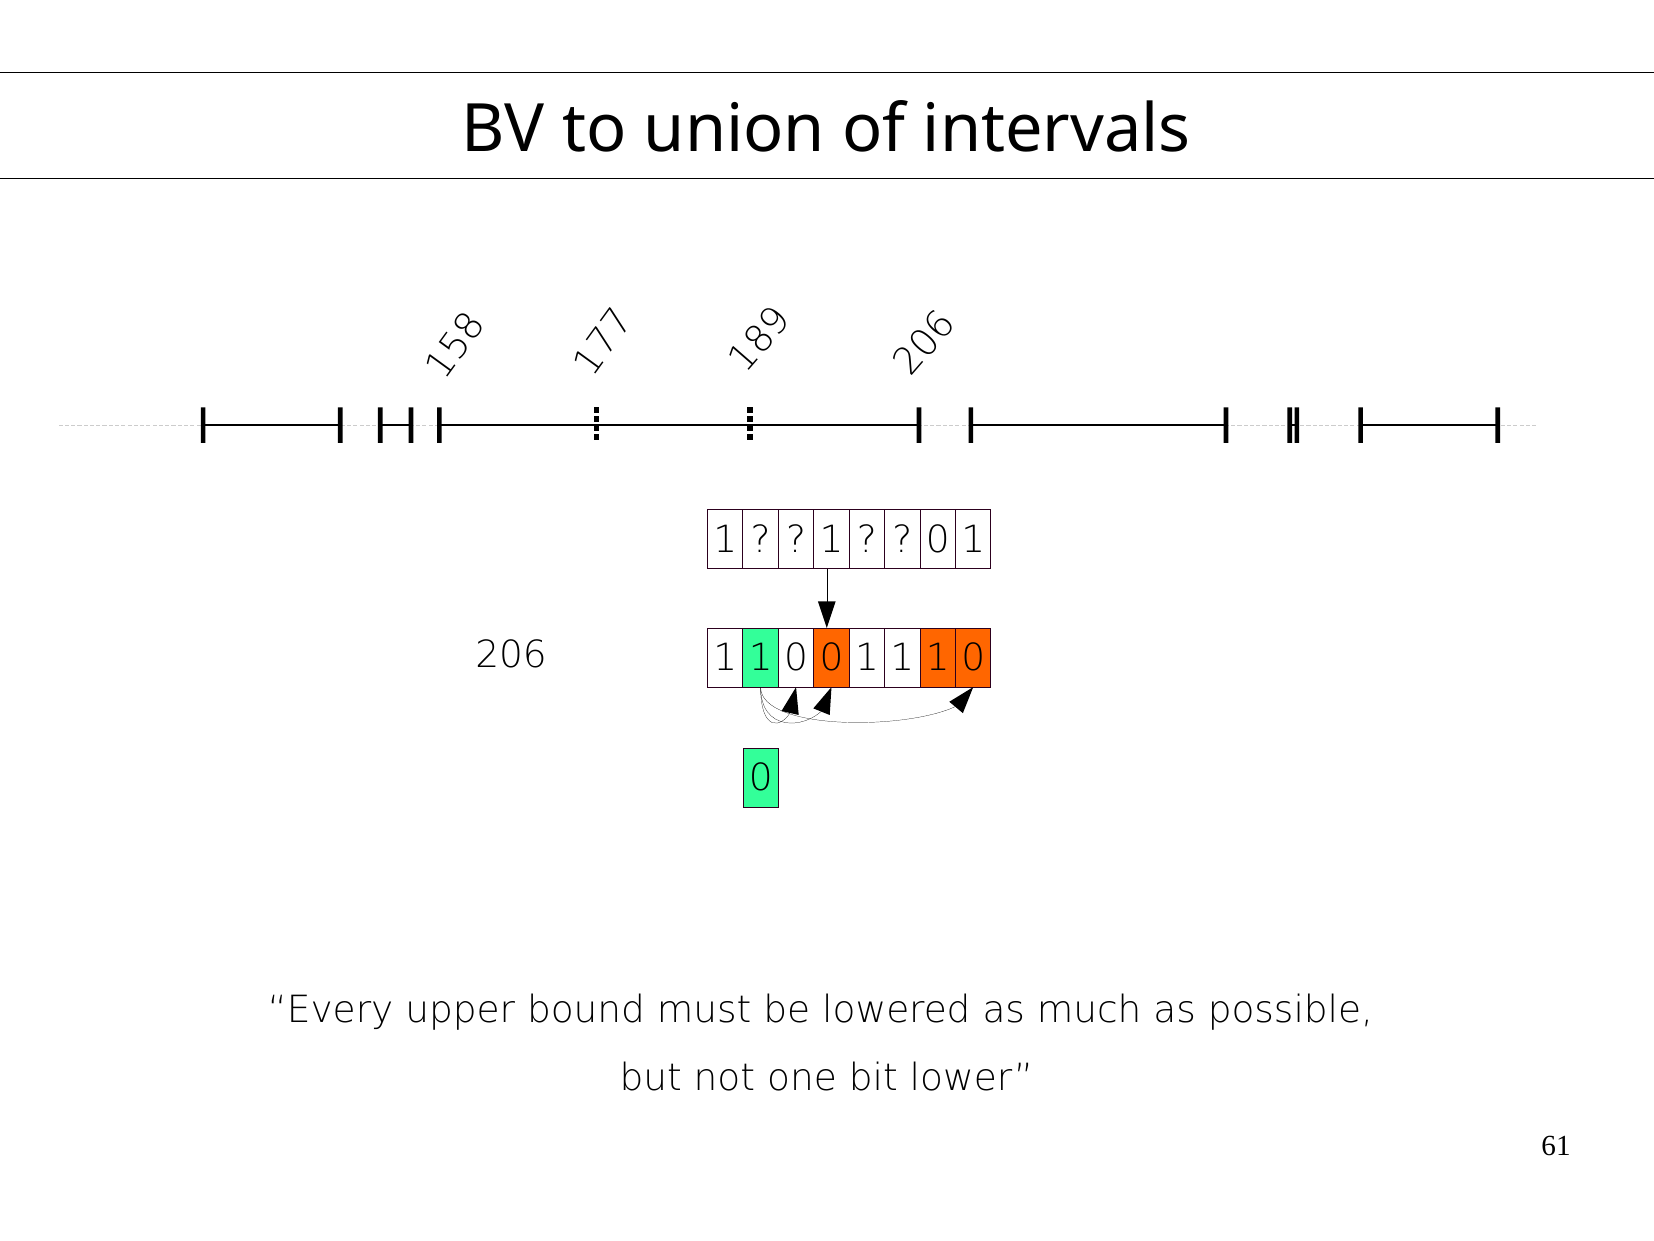

BV to union of intervals
189
177
206
158
1
?
?
1
?
?
0
1
206
1
1
0
0
1
1
1
0
0
“Every upper bound must be lowered as much as possible,
but not one bit lower”
61